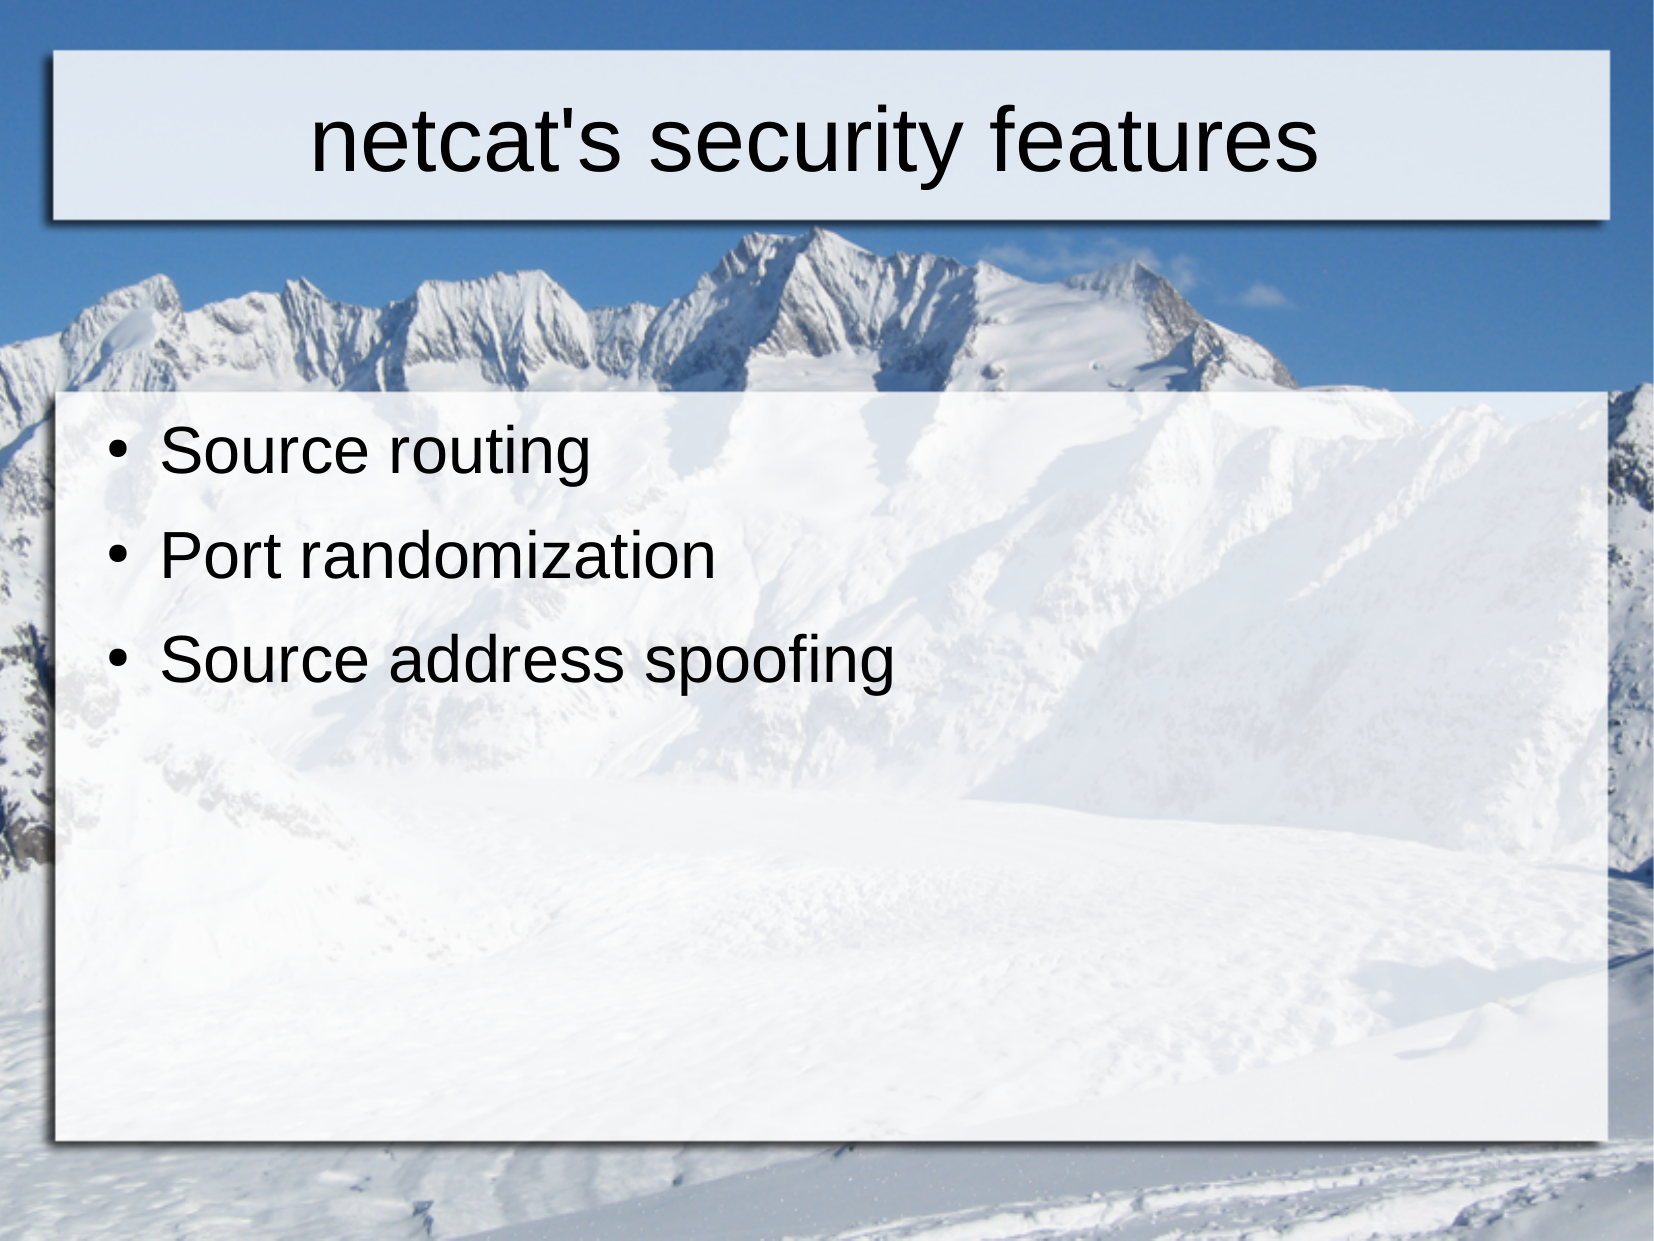

# netcat's security features
Source routing
Port randomization
Source address spoofing